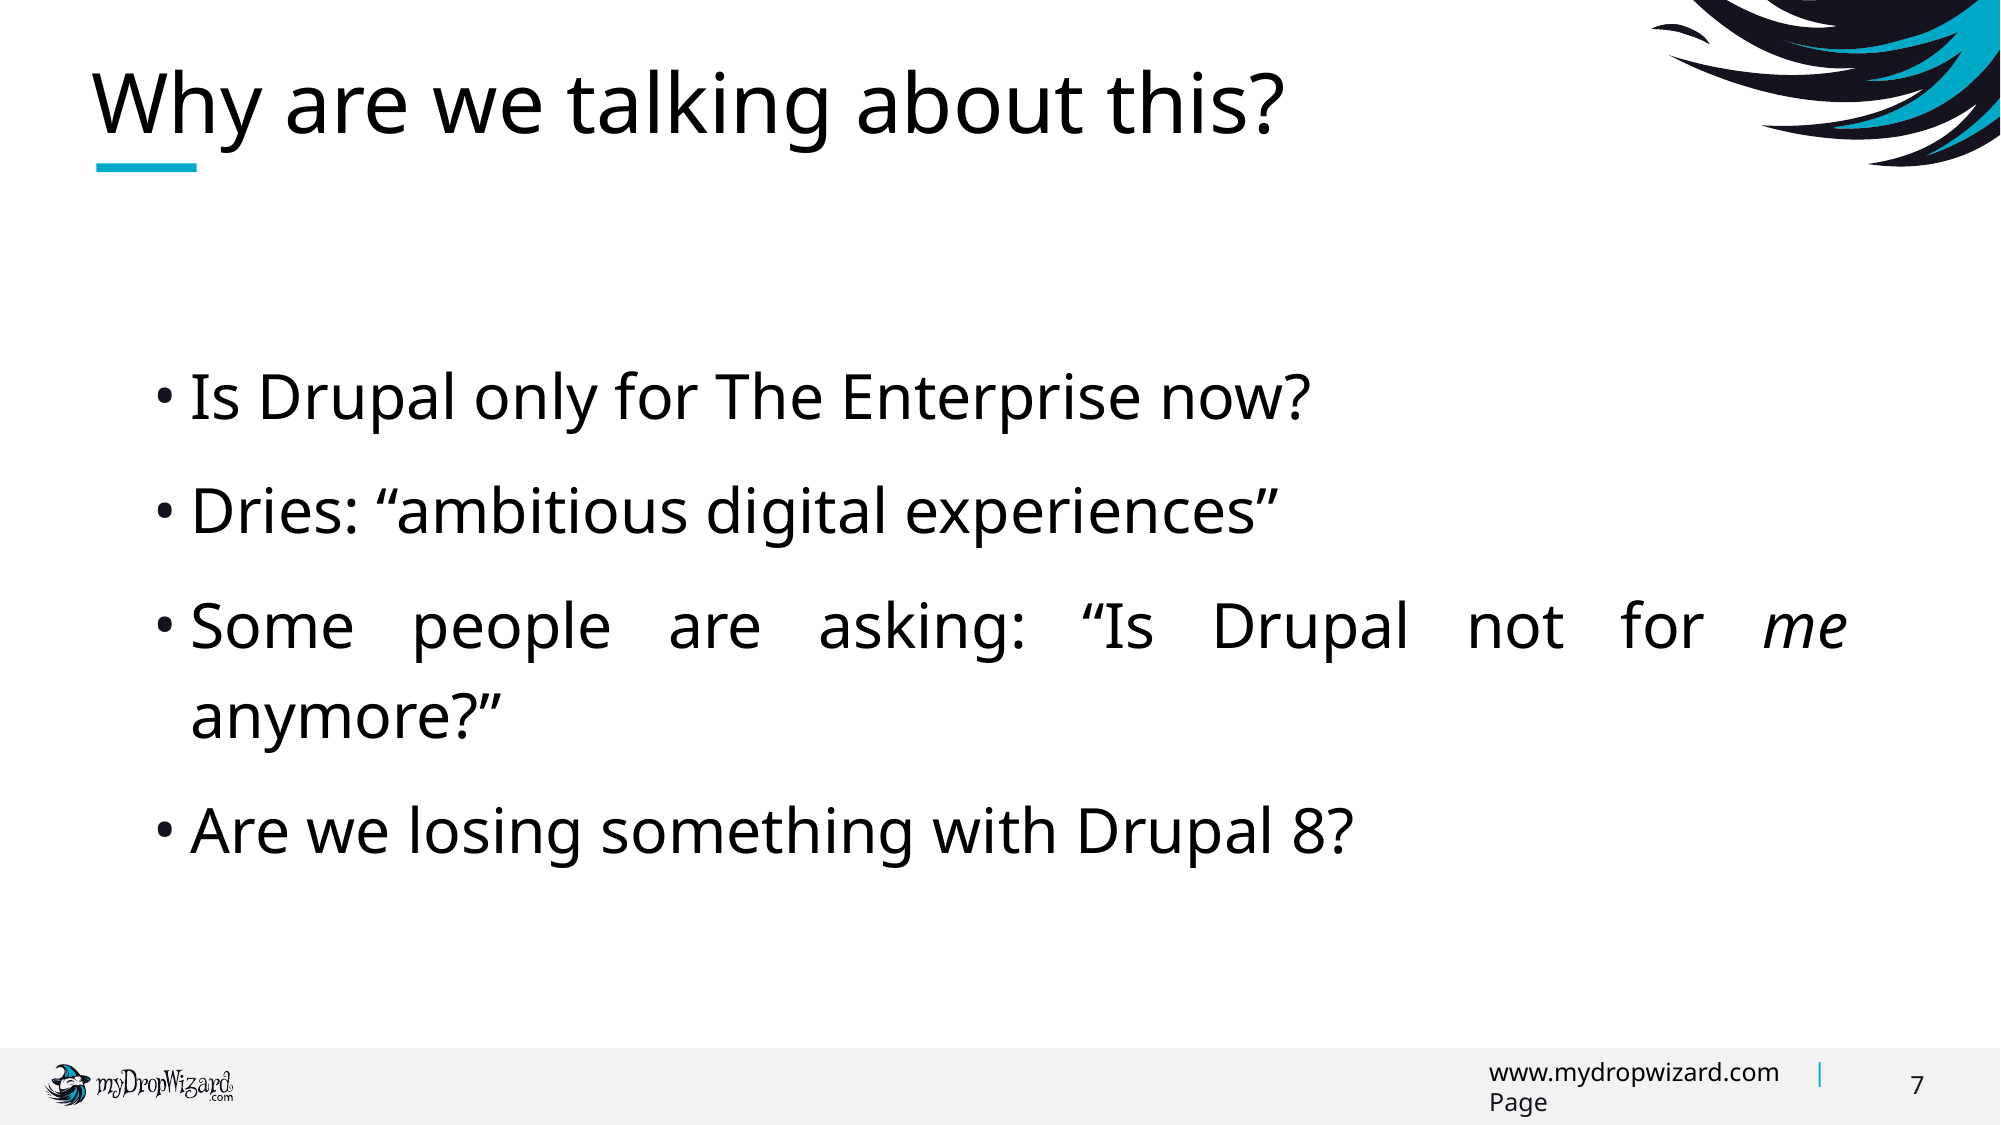

Why are we talking about this?
# Is Drupal only for The Enterprise now?
Dries: “ambitious digital experiences”
Some people are asking: “Is Drupal not for me anymore?”
Are we losing something with Drupal 8?